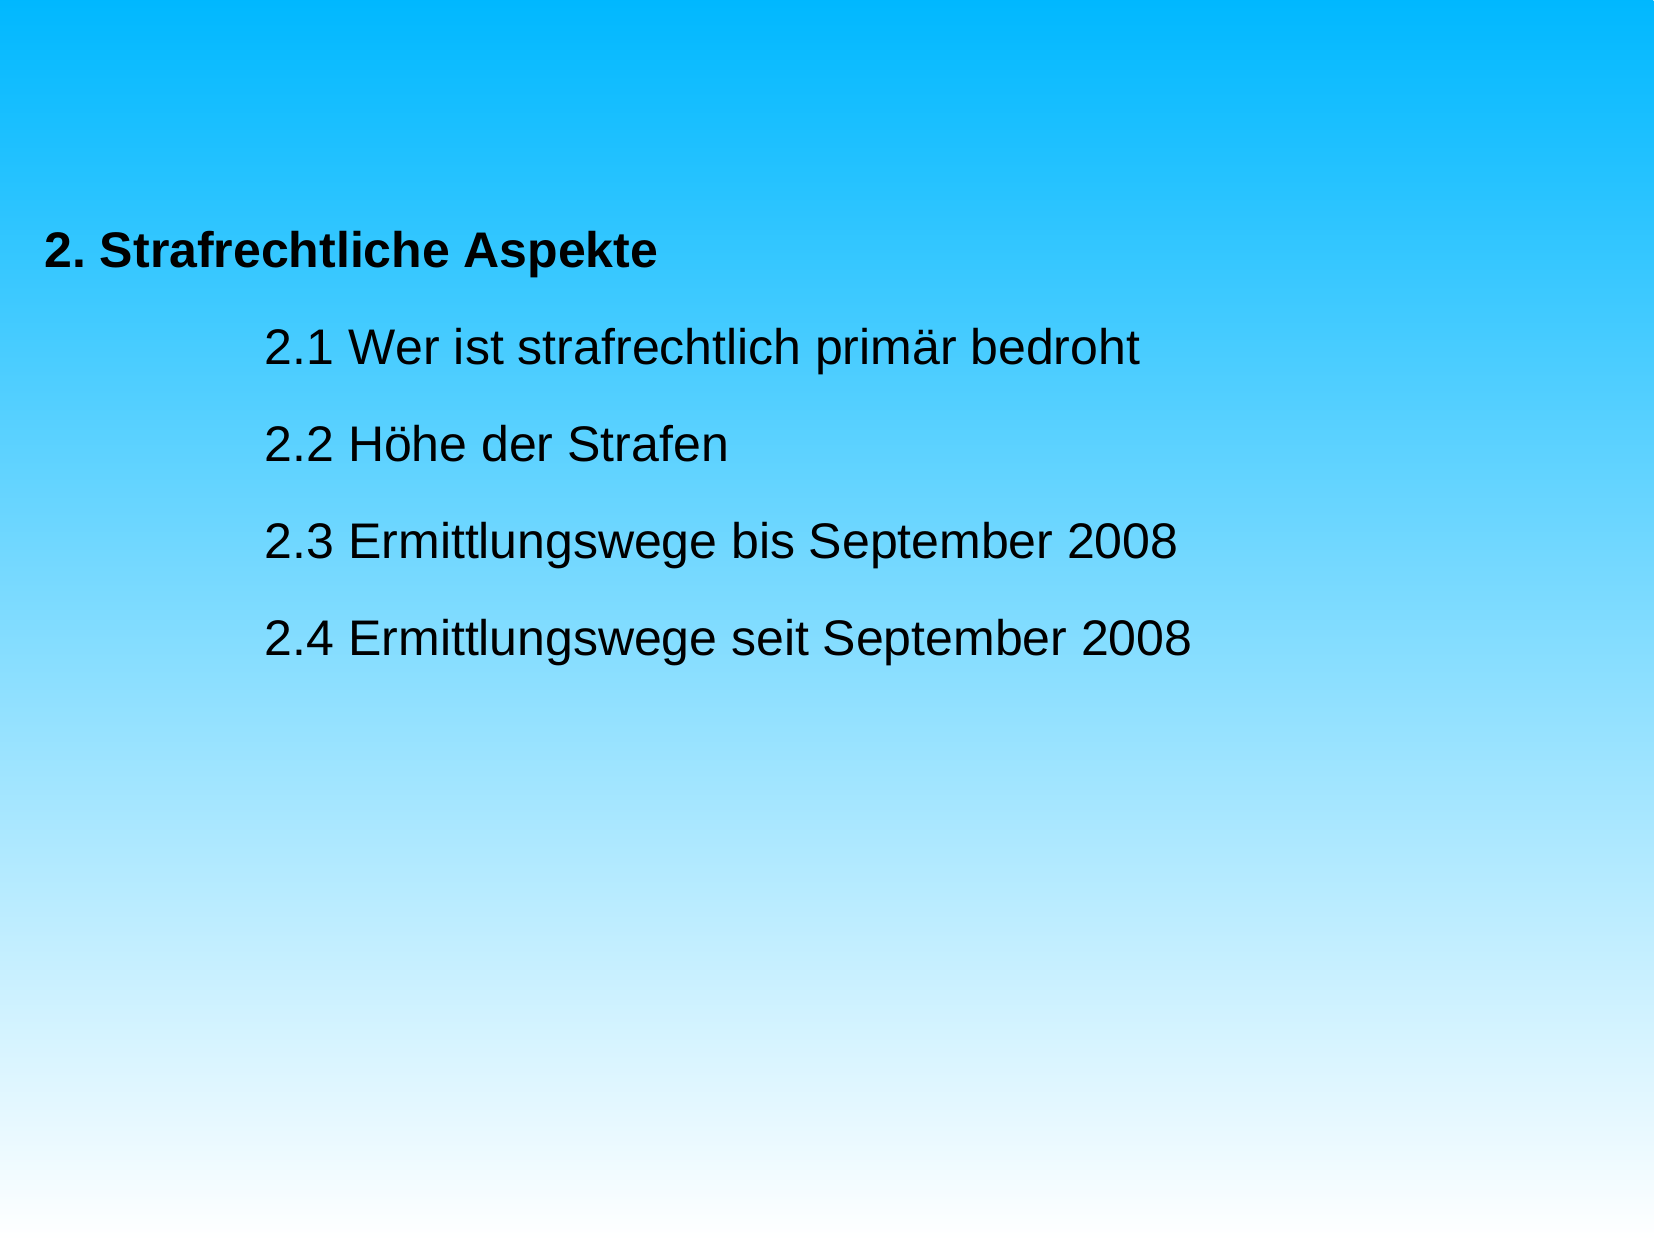

2. Strafrechtliche Aspekte
			2.1 Wer ist strafrechtlich primär bedroht
 		2.2 Höhe der Strafen
 		2.3 Ermittlungswege bis September 2008
			2.4 Ermittlungswege seit September 2008